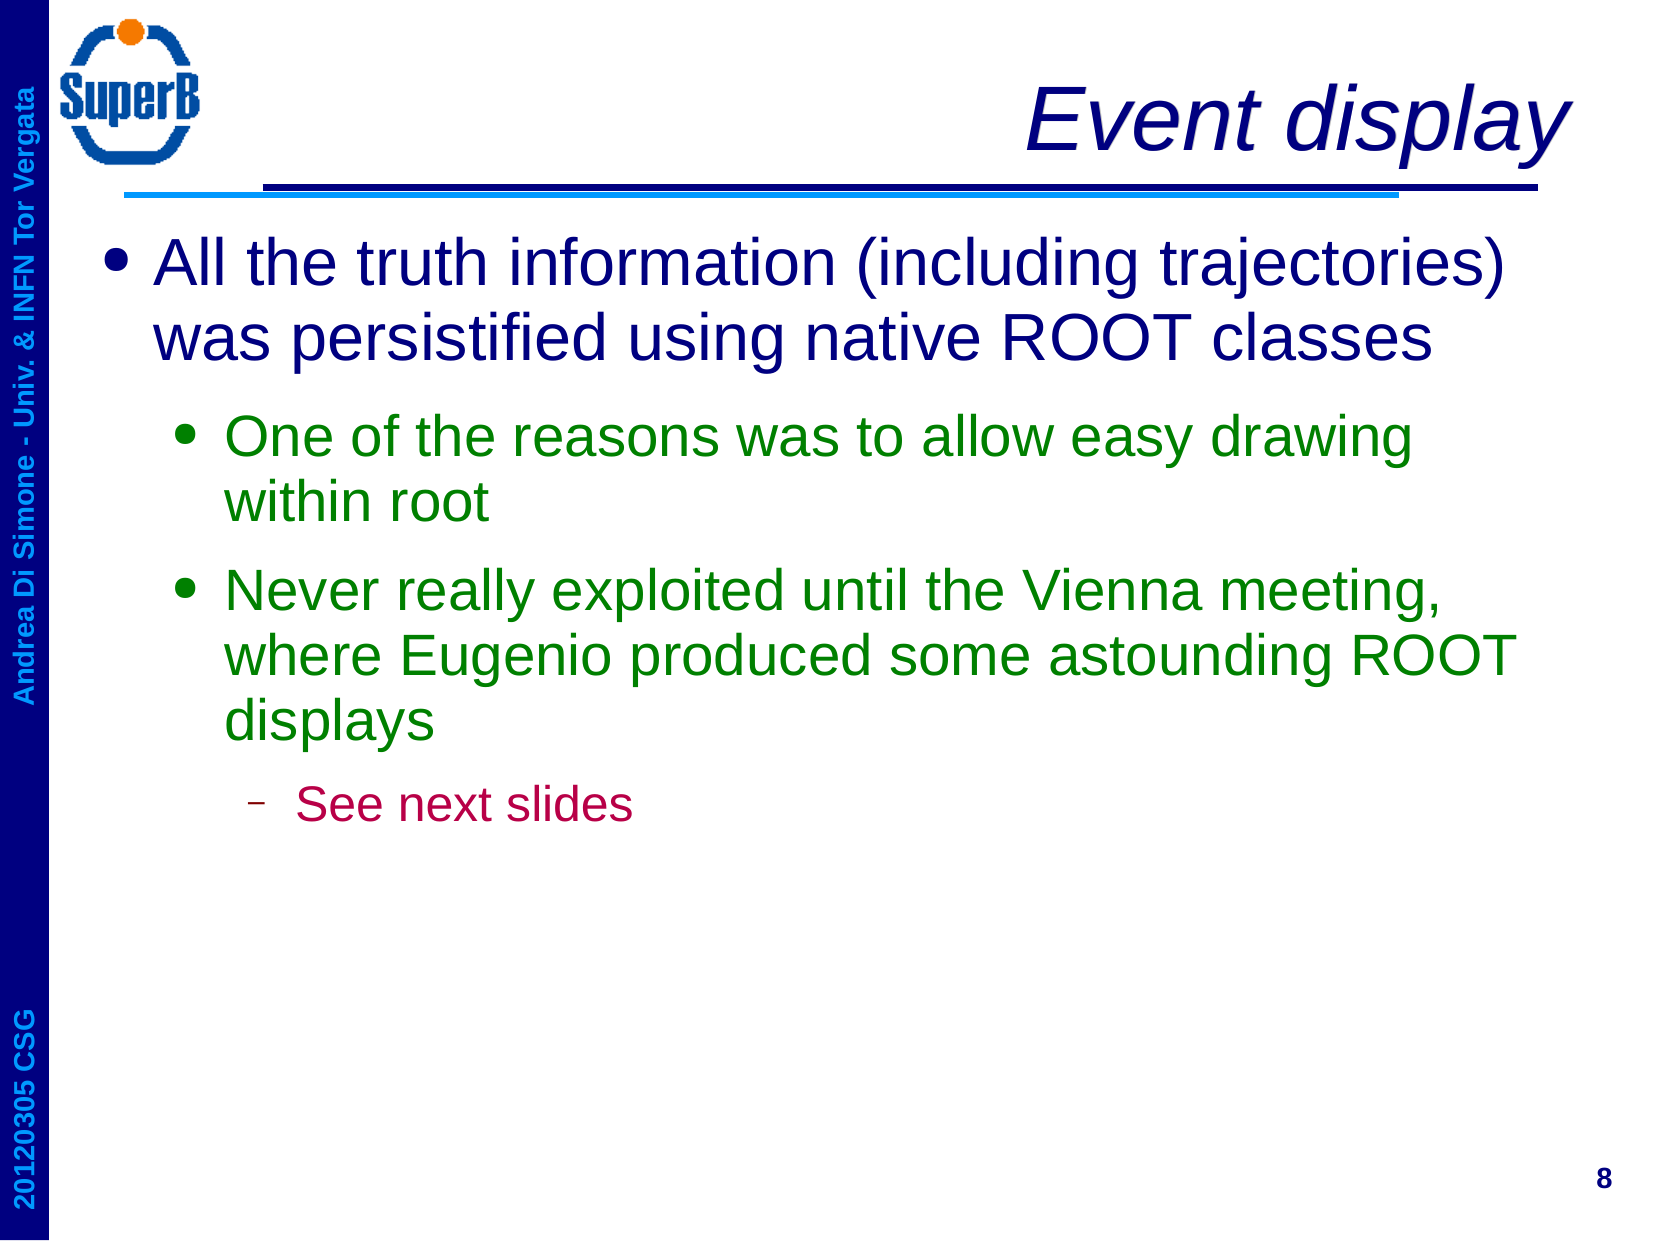

# Event display
All the truth information (including trajectories) was persistified using native ROOT classes
One of the reasons was to allow easy drawing within root
Never really exploited until the Vienna meeting, where Eugenio produced some astounding ROOT displays
See next slides
Andrea Di Simone - Univ. & INFN Tor Vergata
20120305 CSG
8